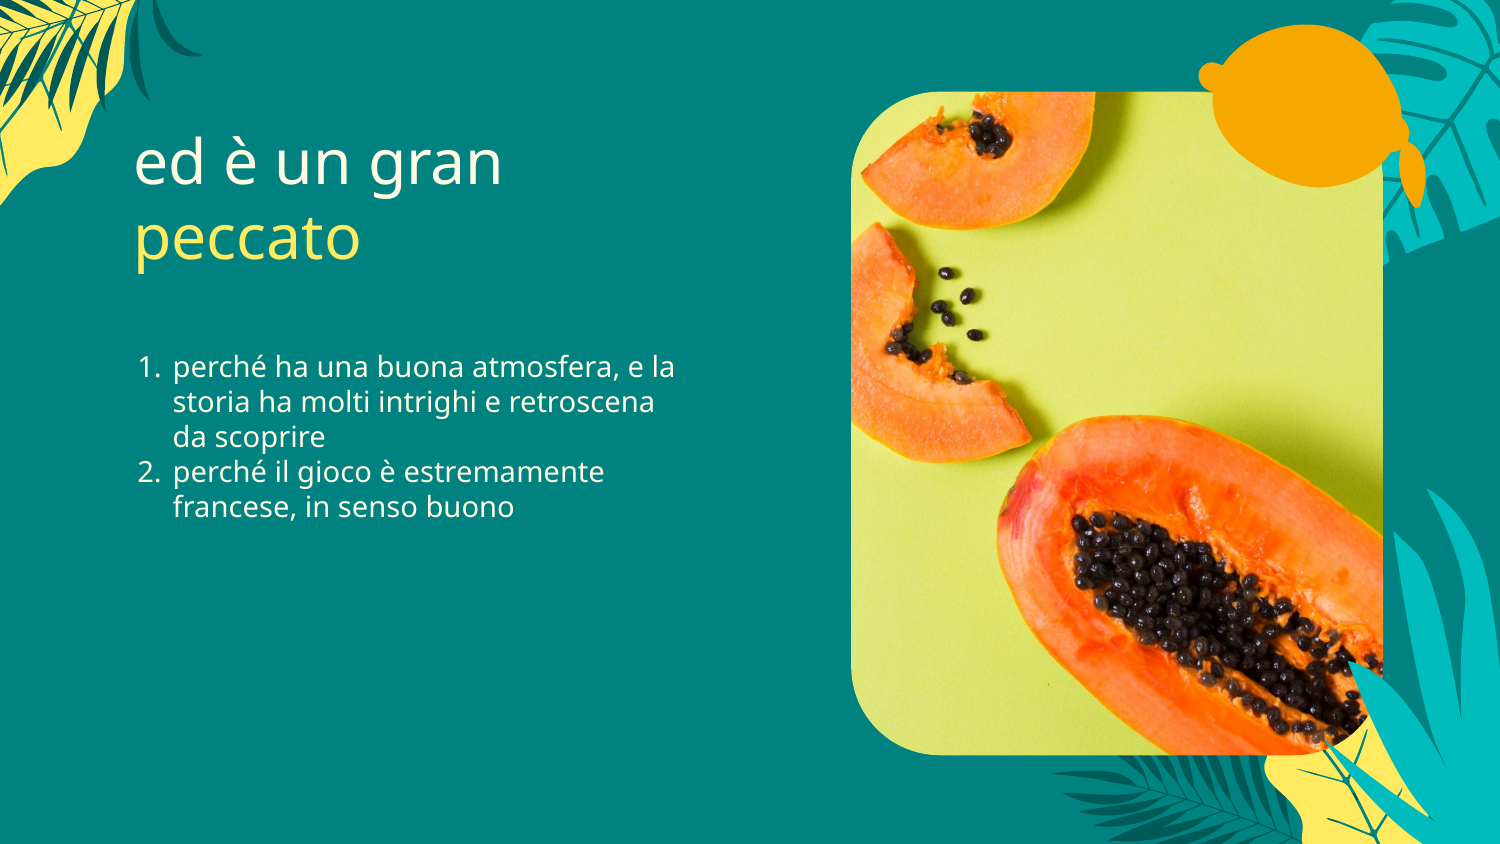

# ed è un gran peccato
perché ha una buona atmosfera, e la storia ha molti intrighi e retroscena da scoprire
perché il gioco è estremamente francese, in senso buono